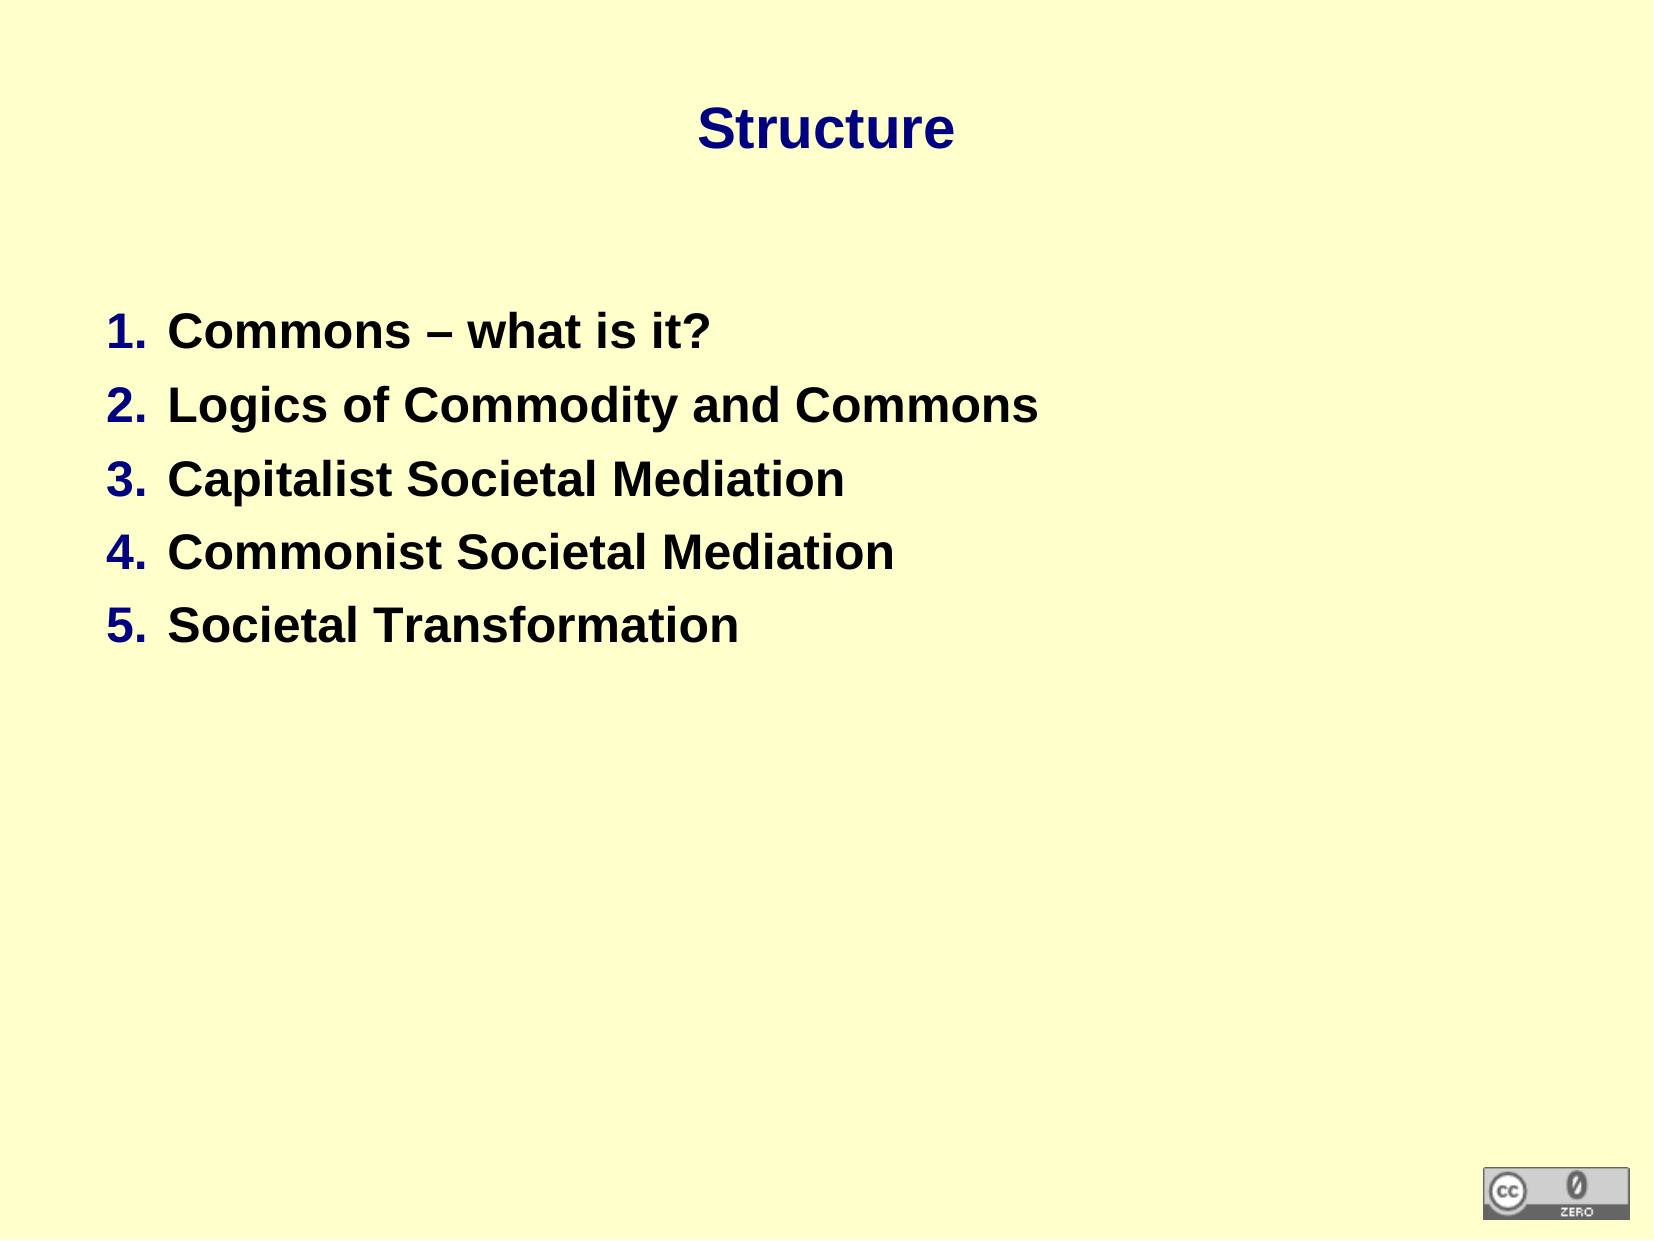

# Structure
 Commons – what is it?
 Logics of Commodity and Commons
 Capitalist Societal Mediation
 Commonist Societal Mediation
 Societal Transformation